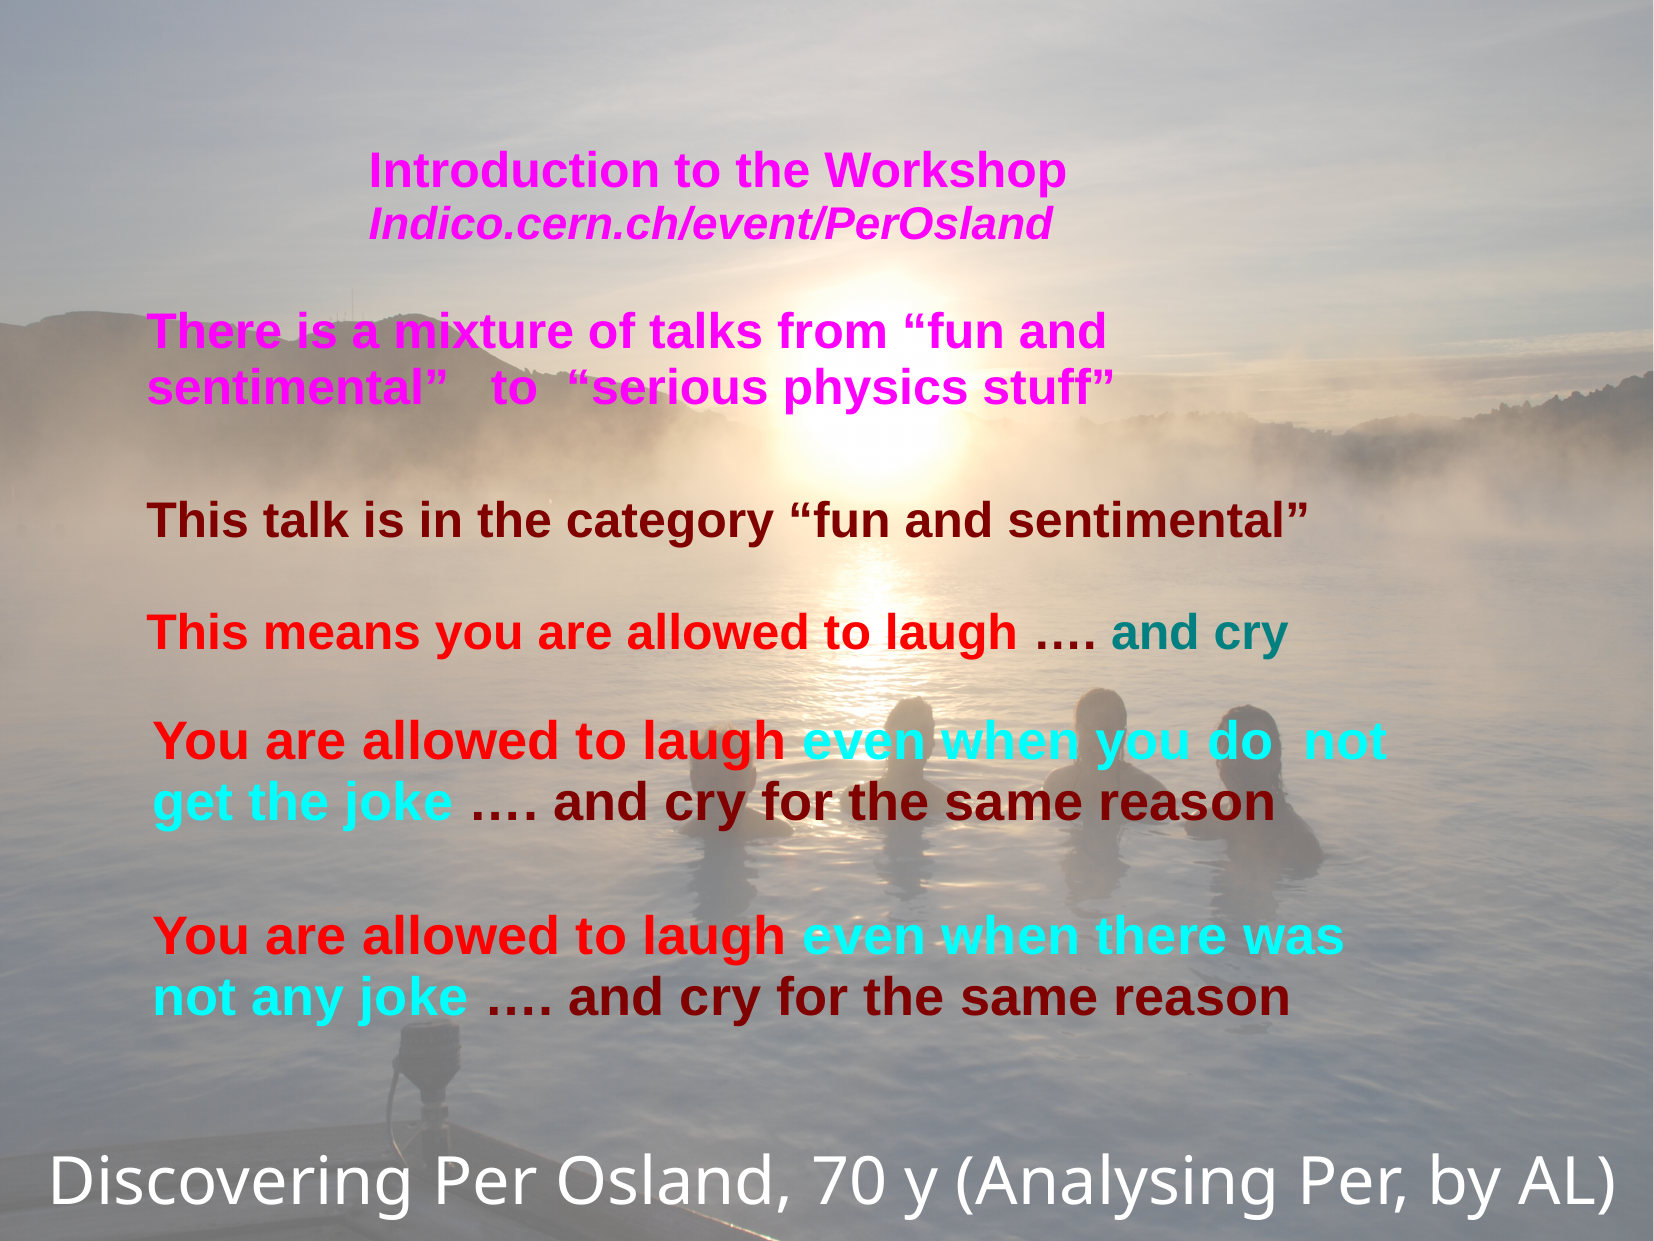

Introduction to the Workshop
Indico.cern.ch/event/PerOsland
There is a mixture of talks from “fun and sentimental” to “serious physics stuff”
This talk is in the category “fun and sentimental”
This means you are allowed to laugh …. and cry
You are allowed to laugh even when you do not get the joke …. and cry for the same reason
You are allowed to laugh even when there was not any joke …. and cry for the same reason